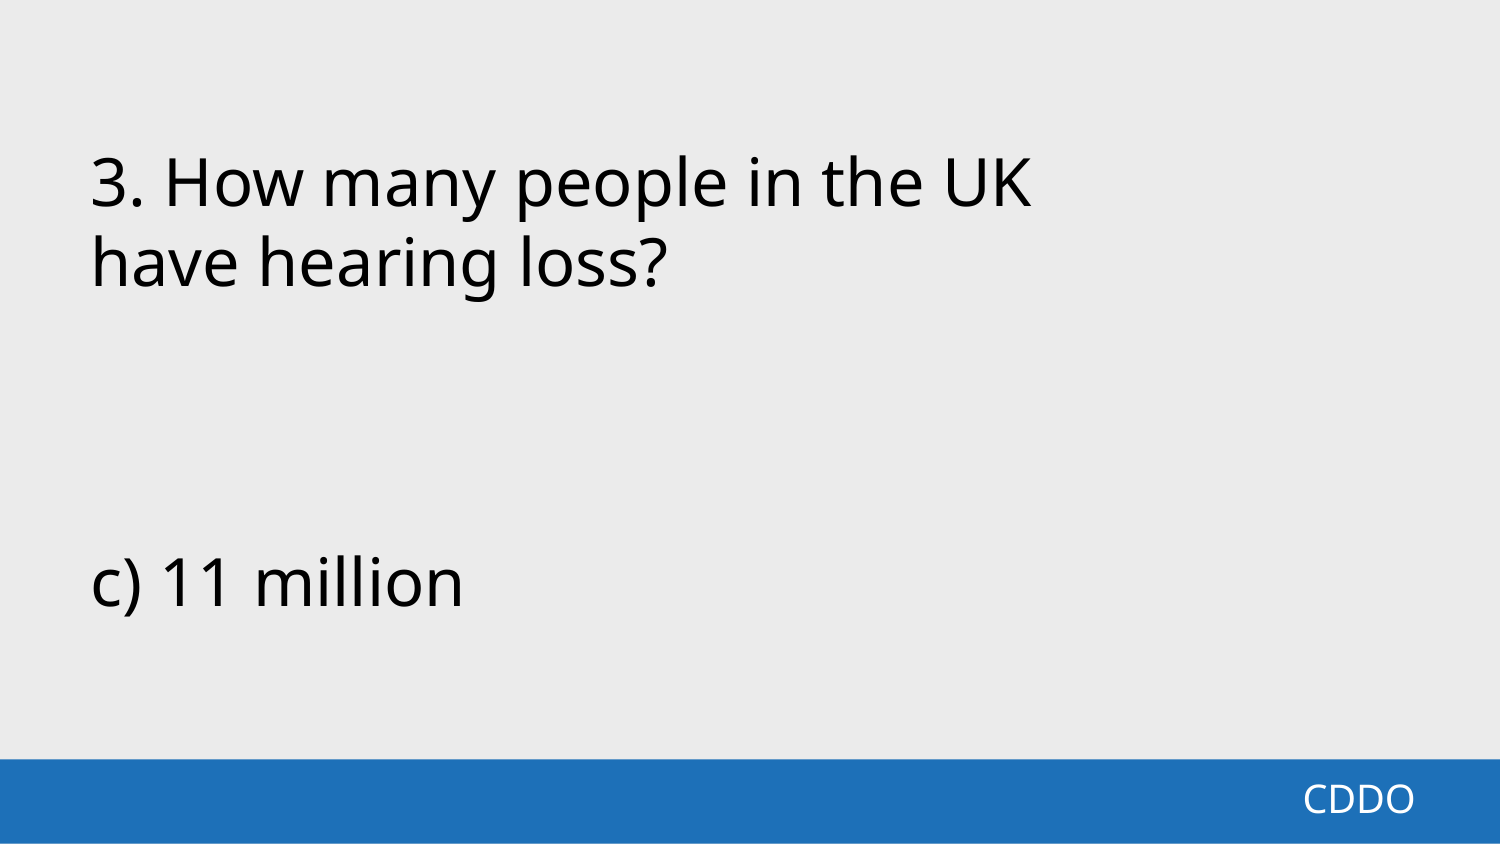

3. How many people in the UK
have hearing loss?
c) 11 million